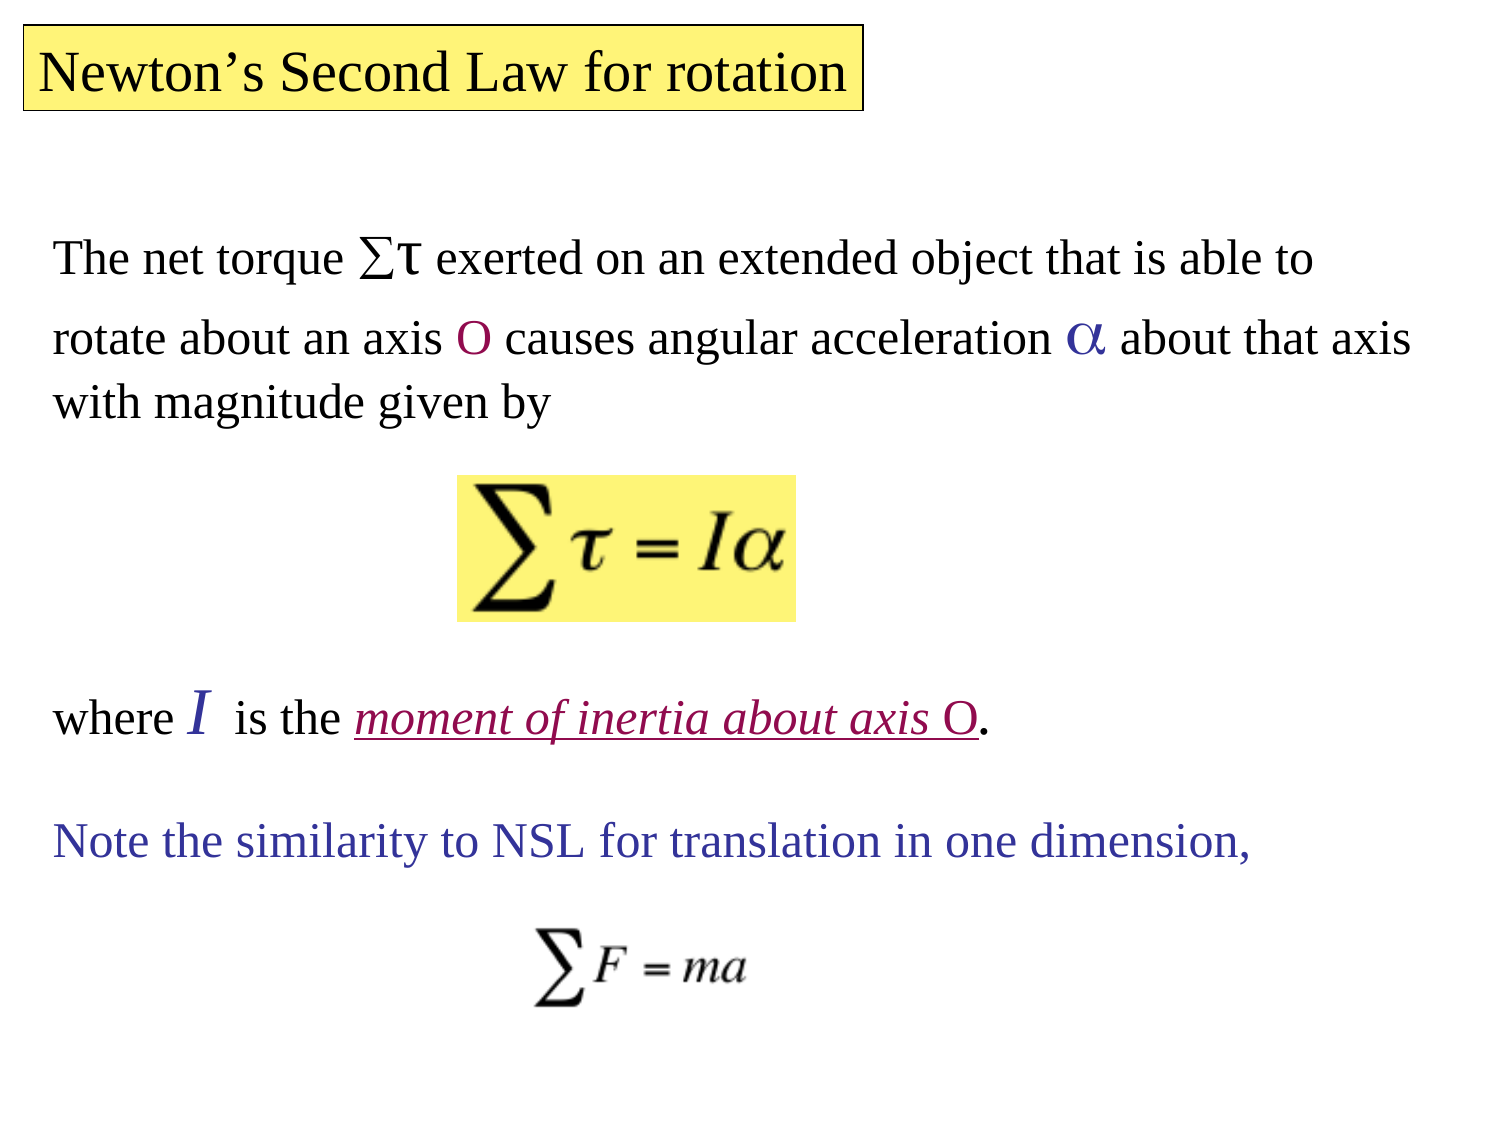

Newton’s Second Law for rotation
The net torque ∑τ exerted on an extended object that is able to rotate about an axis O causes angular acceleration α about that axis with magnitude given by
where I is the moment of inertia about axis O.
Note the similarity to NSL for translation in one dimension,